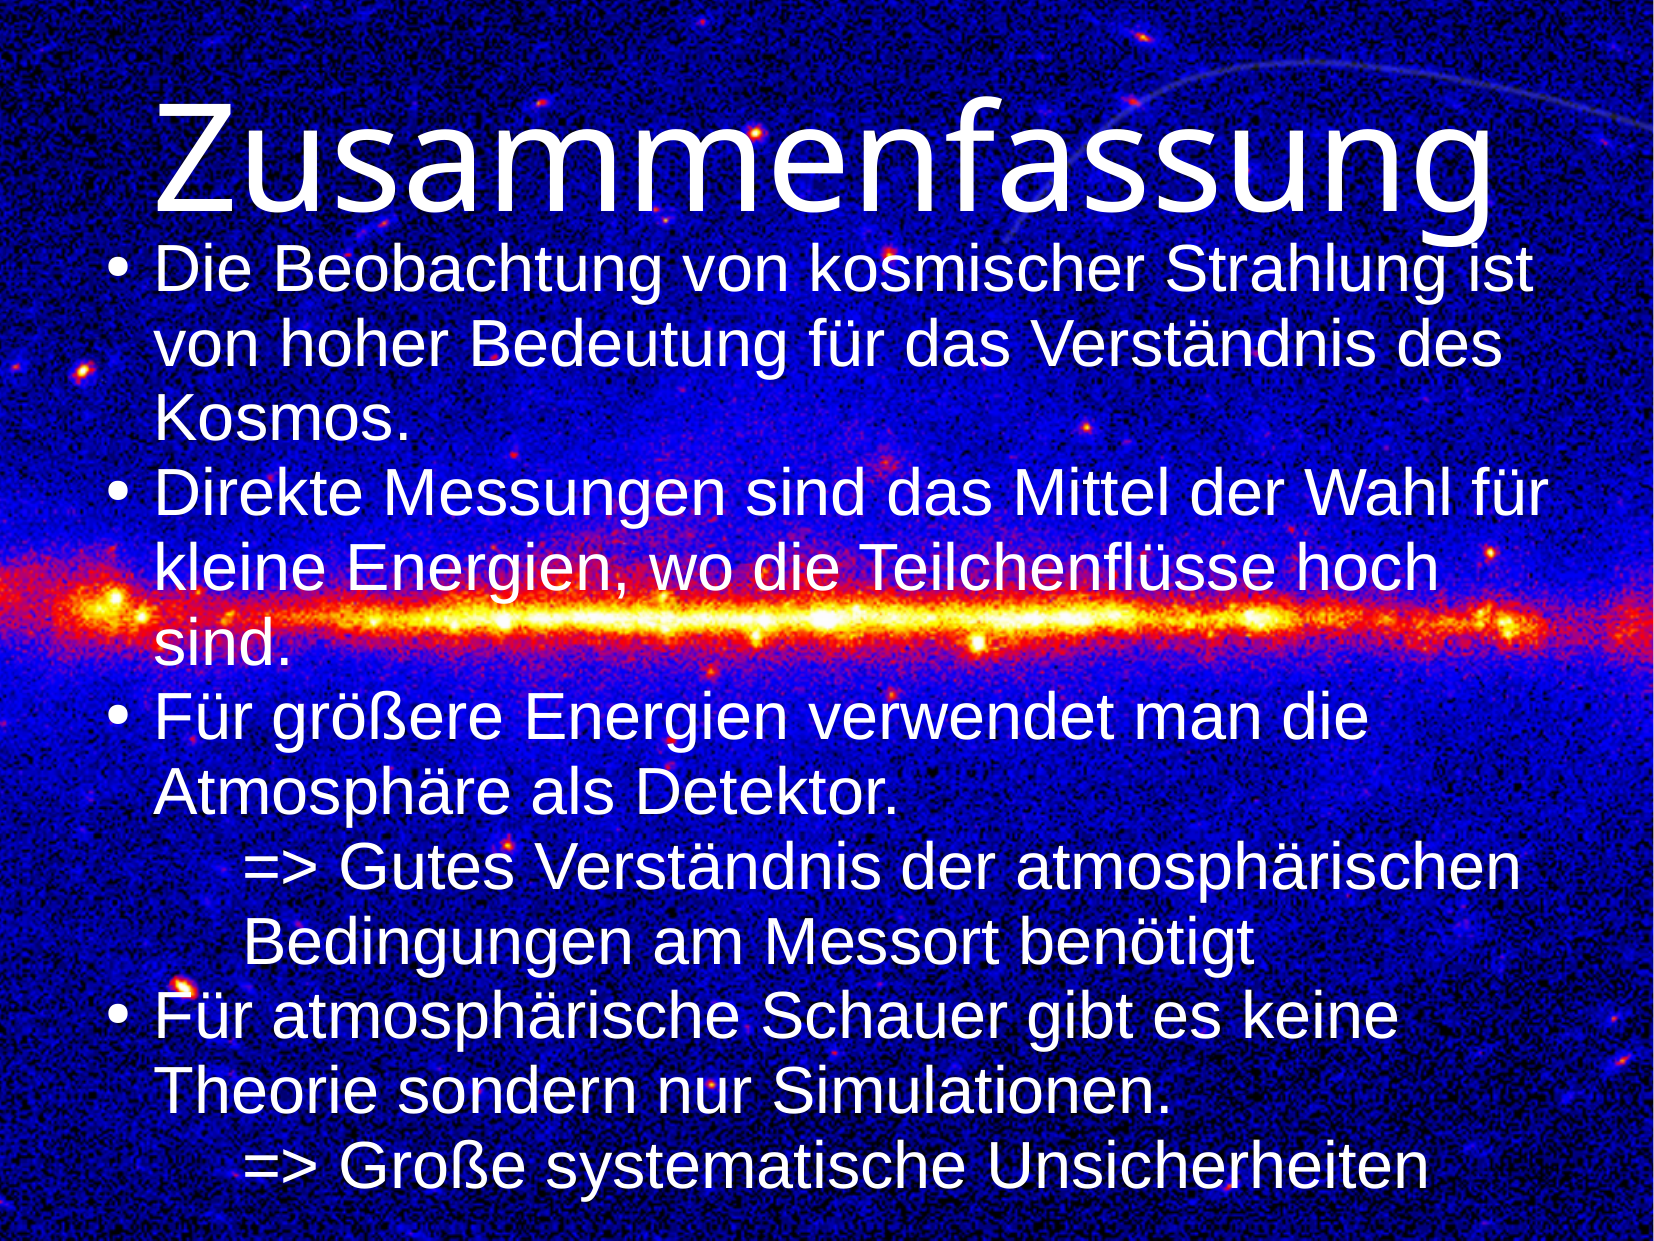

# Zusammenfassung
Die Beobachtung von kosmischer Strahlung ist von hoher Bedeutung für das Verständnis des Kosmos.
Direkte Messungen sind das Mittel der Wahl für kleine Energien, wo die Teilchenflüsse hoch sind.
Für größere Energien verwendet man die Atmosphäre als Detektor.
=> Gutes Verständnis der atmosphärischen Bedingungen am Messort benötigt
Für atmosphärische Schauer gibt es keine Theorie sondern nur Simulationen.
=> Große systematische Unsicherheiten